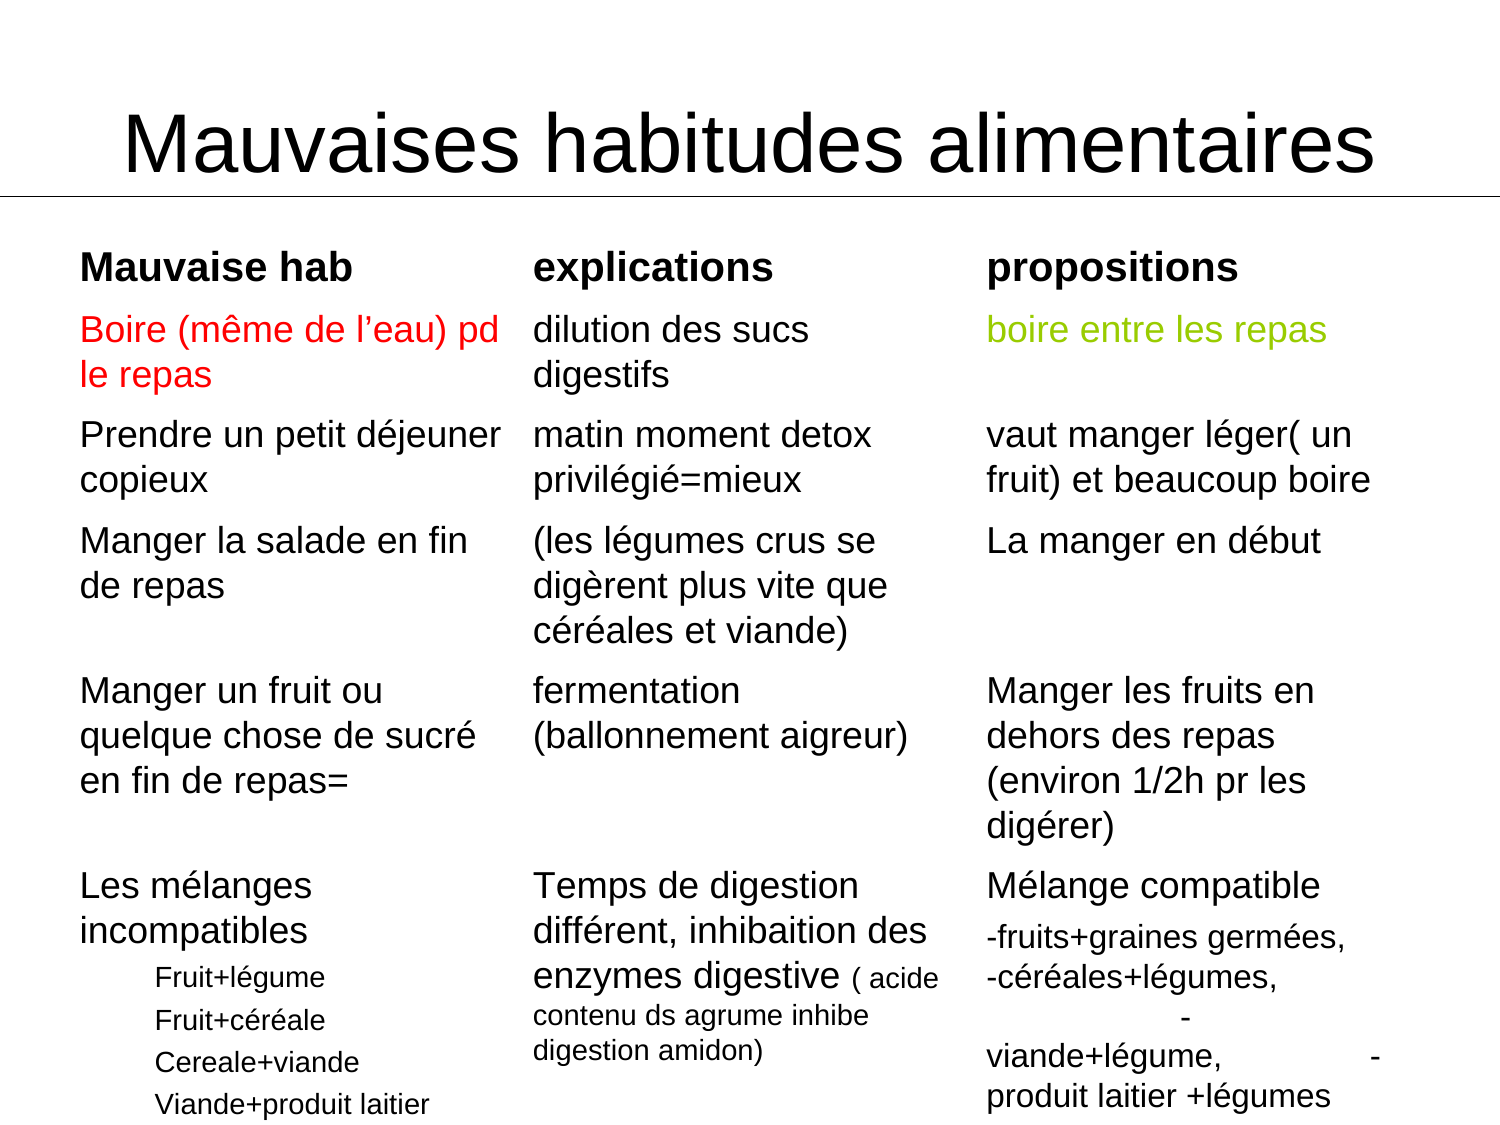

# Mauvaises habitudes alimentaires
| Mauvaise hab | explications | propositions |
| --- | --- | --- |
| Boire (même de l’eau) pd le repas | dilution des sucs digestifs | boire entre les repas |
| Prendre un petit déjeuner copieux | matin moment detox privilégié=mieux | vaut manger léger( un fruit) et beaucoup boire |
| Manger la salade en fin de repas | (les légumes crus se digèrent plus vite que céréales et viande) | La manger en début |
| Manger un fruit ou quelque chose de sucré en fin de repas= | fermentation (ballonnement aigreur) | Manger les fruits en dehors des repas (environ 1/2h pr les digérer) |
| Les mélanges incompatibles Fruit+légume Fruit+céréale Cereale+viande Viande+produit laitier | Temps de digestion différent, inhibaition des enzymes digestive ( acide contenu ds agrume inhibe digestion amidon) | Mélange compatible -fruits+graines germées, -céréales+légumes, -viande+légume, -produit laitier +légumes |